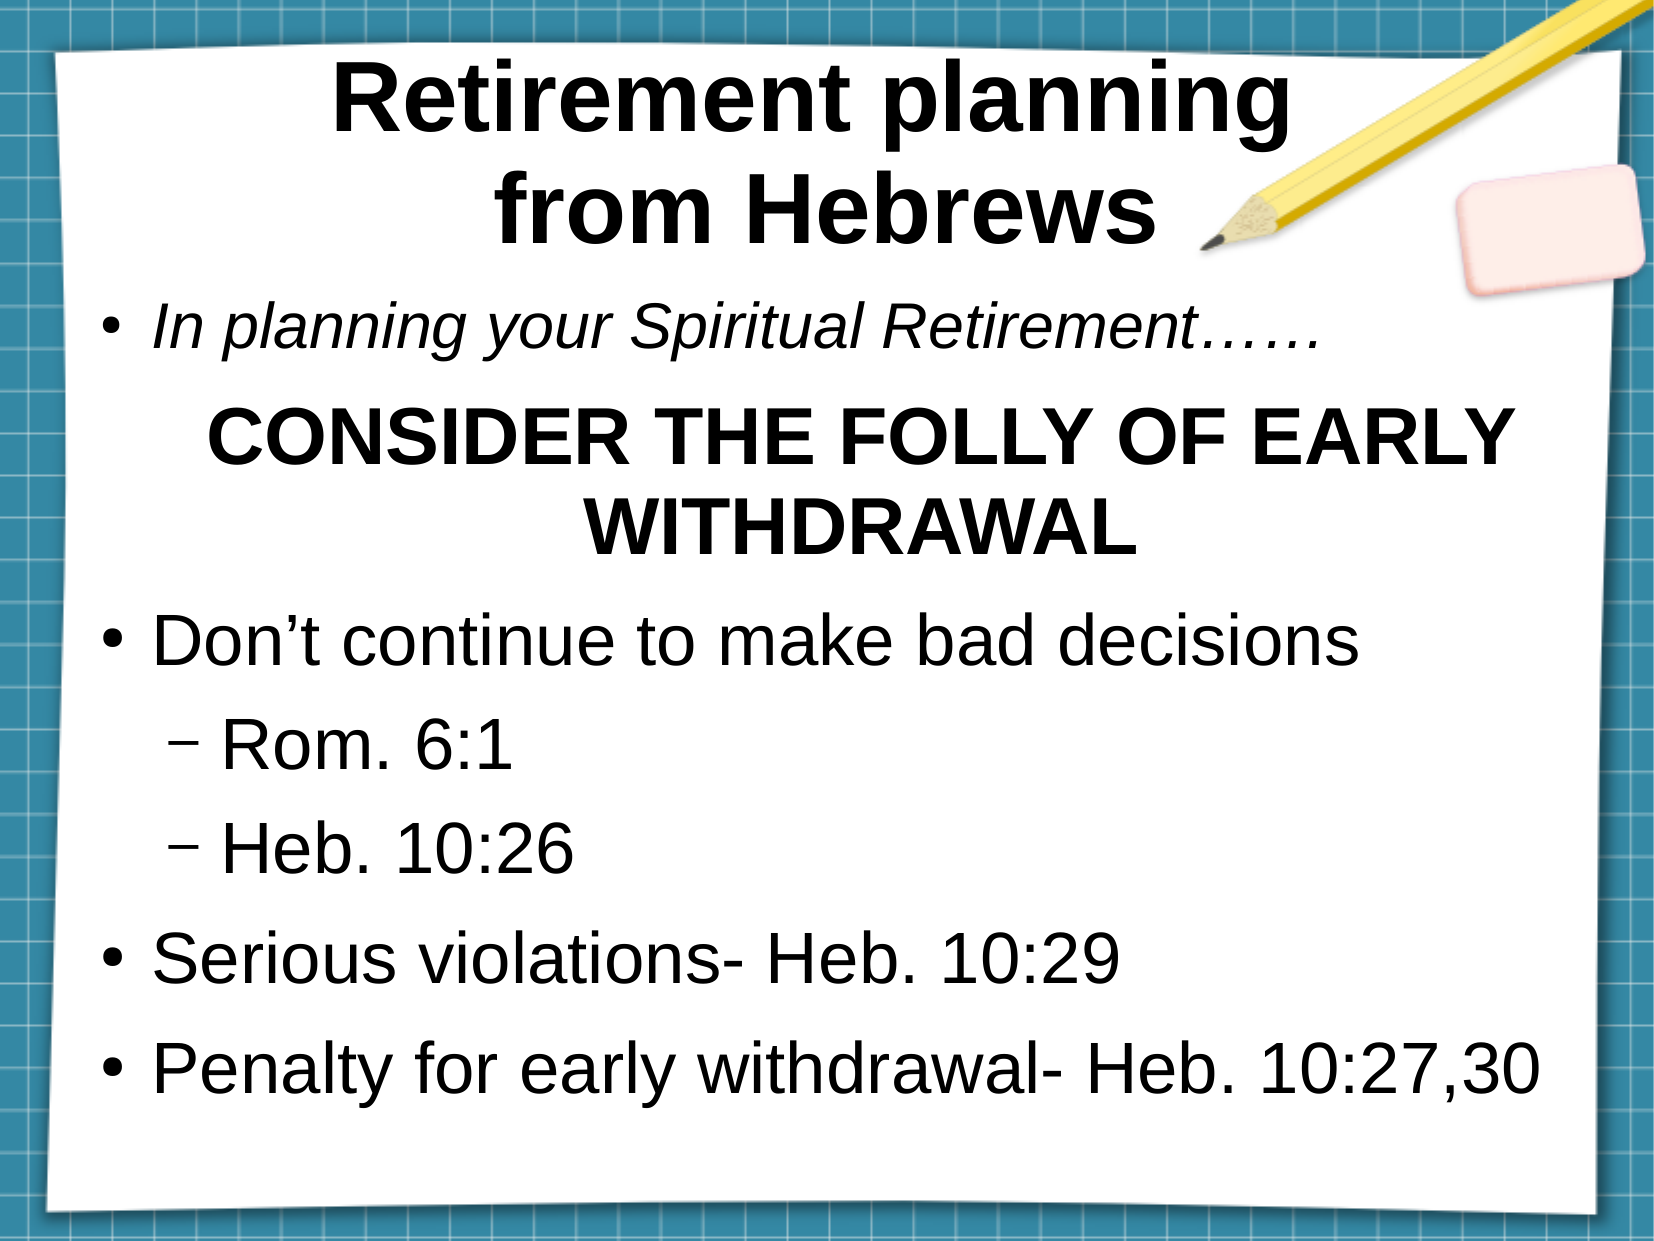

# Retirement planning from Hebrews
In planning your Spiritual Retirement……
CONSIDER THE FOLLY OF EARLY WITHDRAWAL
Don’t continue to make bad decisions
Rom. 6:1
Heb. 10:26
Serious violations- Heb. 10:29
Penalty for early withdrawal- Heb. 10:27,30